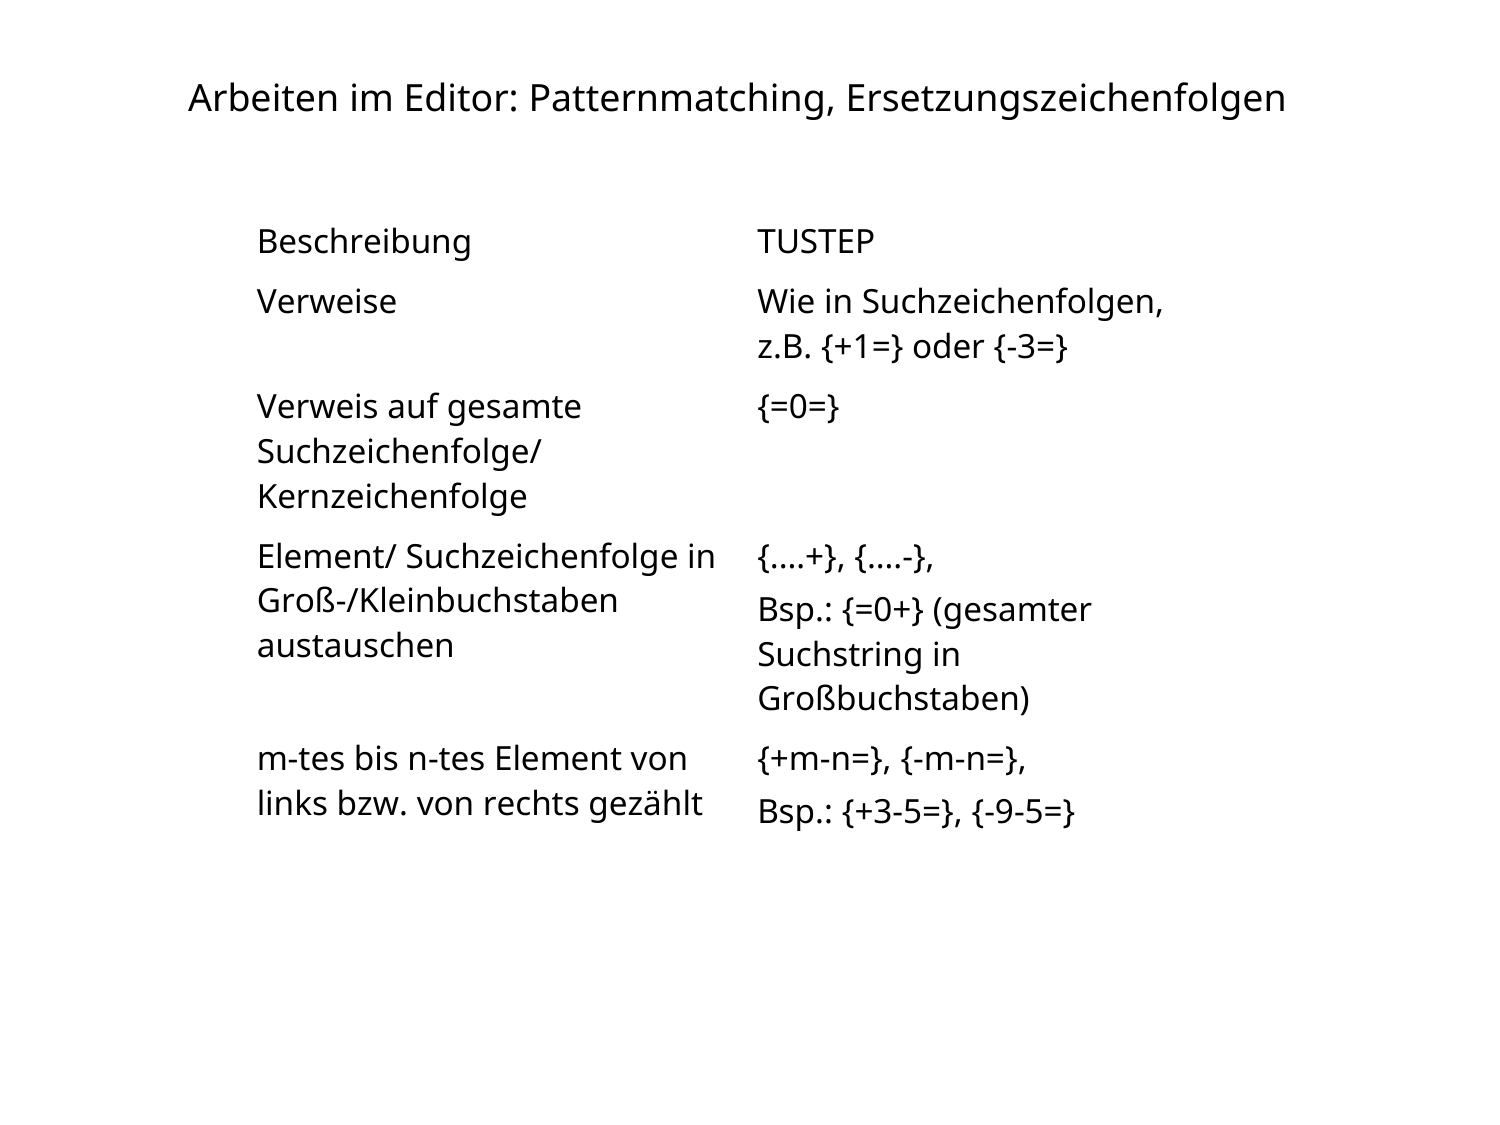

Arbeiten im Editor: Patternmatching, Ersetzungszeichenfolgen
| Beschreibung | TUSTEP |
| --- | --- |
| Verweise | Wie in Suchzeichenfolgen, z.B. {+1=} oder {-3=} |
| Verweis auf gesamte Suchzeichenfolge/ Kernzeichenfolge | {=0=} |
| Element/ Suchzeichenfolge in Groß-/Kleinbuchstaben austauschen | {.…+}, {….-}, Bsp.: {=0+} (gesamter Suchstring in Großbuchstaben) |
| m-tes bis n-tes Element von links bzw. von rechts gezählt | {+m-n=}, {-m-n=}, Bsp.: {+3-5=}, {-9-5=} |